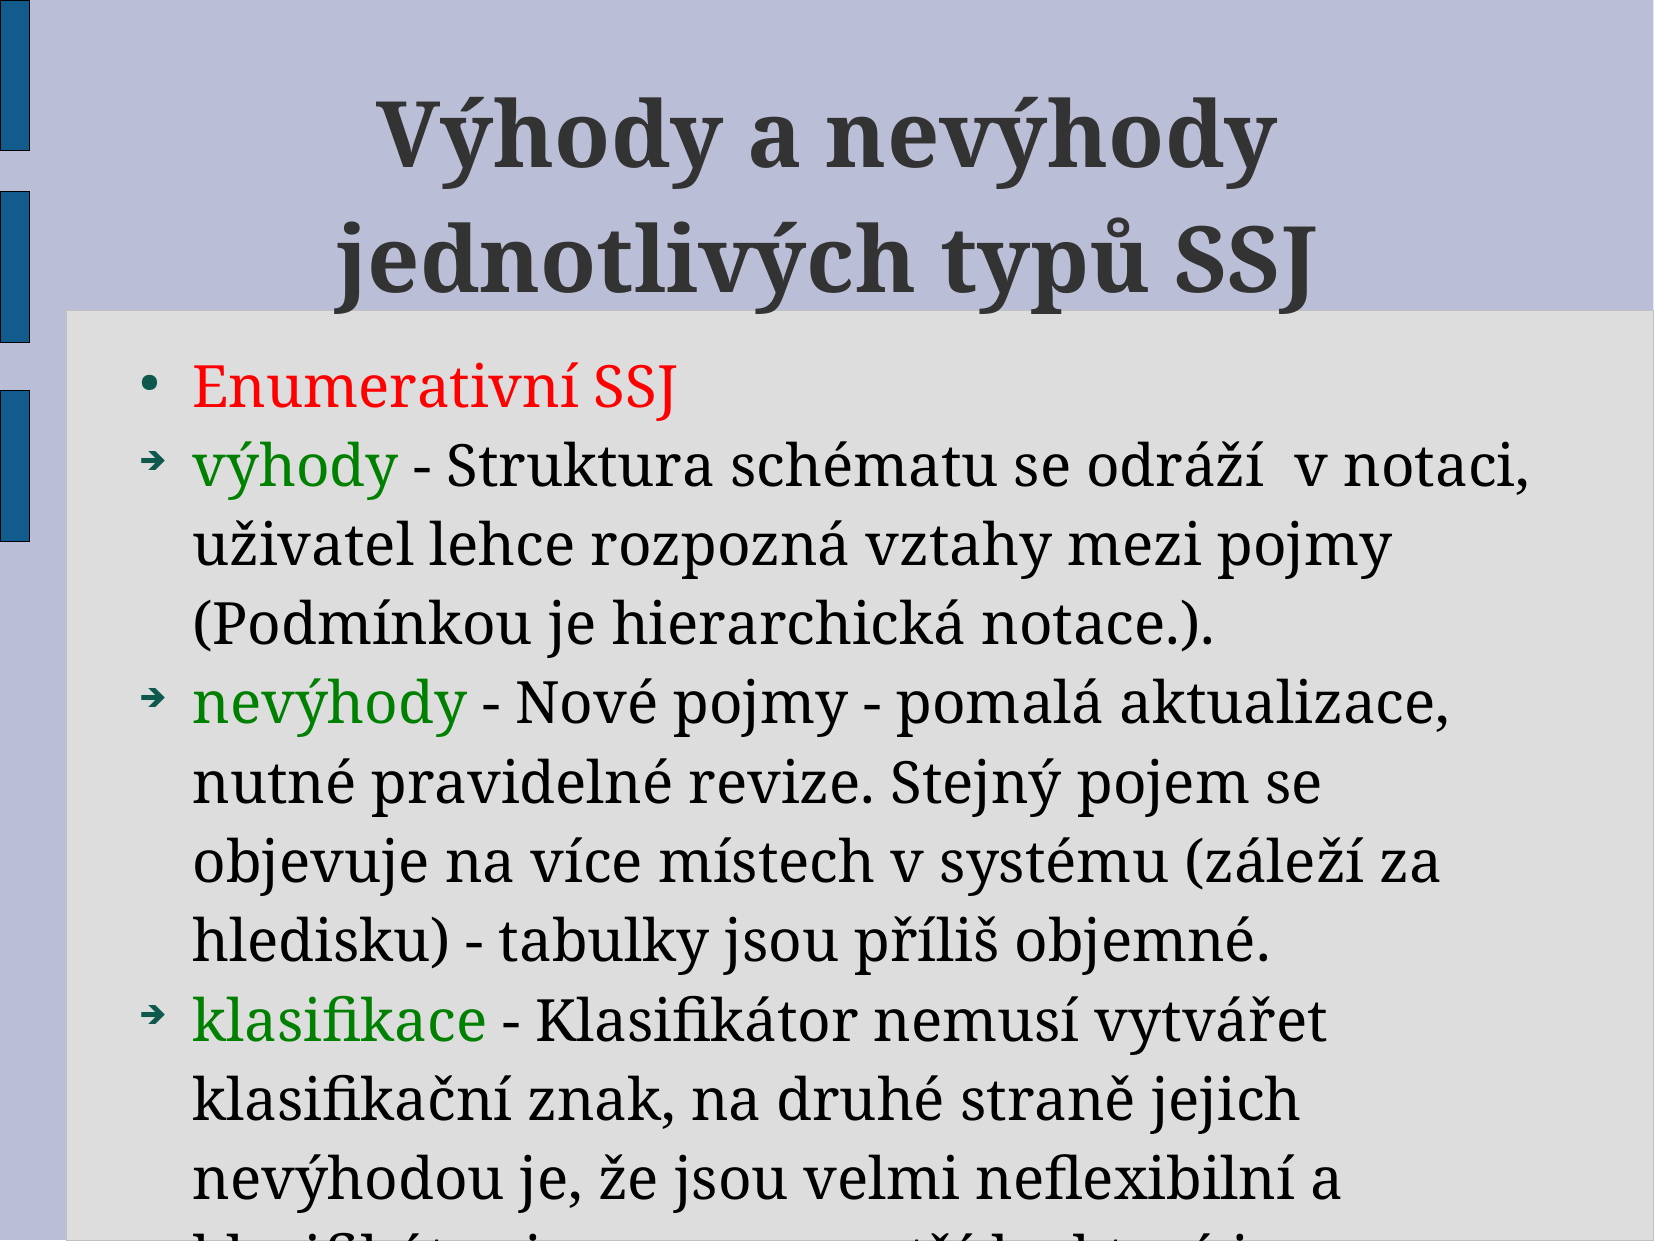

# Výhody a nevýhody jednotlivých typů SSJ
Enumerativní SSJ
výhody - Struktura schématu se odráží v notaci, uživatel lehce rozpozná vztahy mezi pojmy (Podmínkou je hierarchická notace.).
nevýhody - Nové pojmy - pomalá aktualizace, nutné pravidelné revize. Stejný pojem se objevuje na více místech v systému (záleží za hledisku) - tabulky jsou příliš objemné.
klasifikace - Klasifikátor nemusí vytvářet klasifikační znak, na druhé straně jejich nevýhodou je, že jsou velmi neflexibilní a klasifikátor je omezen na třídy, které jsou vyjmenovány.
(Chowdhury, 2007, s. 76 - 77)